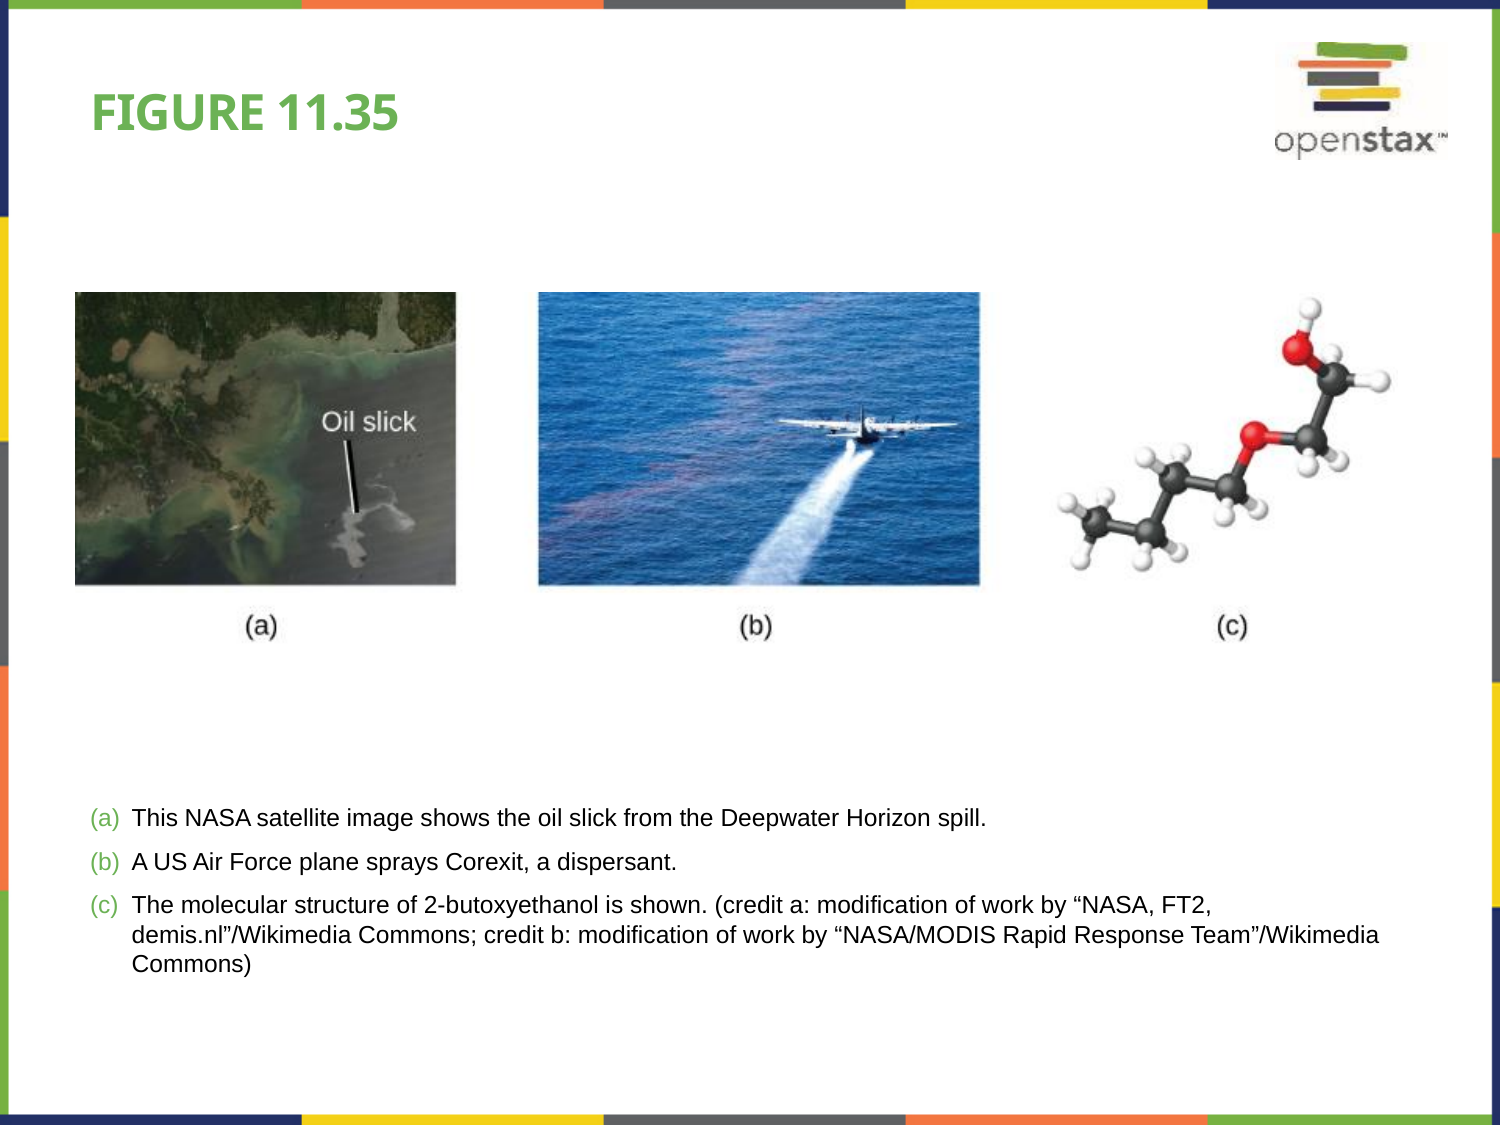

# Figure 11.35
This NASA satellite image shows the oil slick from the Deepwater Horizon spill.
A US Air Force plane sprays Corexit, a dispersant.
The molecular structure of 2-butoxyethanol is shown. (credit a: modification of work by “NASA, FT2, demis.nl”/Wikimedia Commons; credit b: modification of work by “NASA/MODIS Rapid Response Team”/Wikimedia Commons)